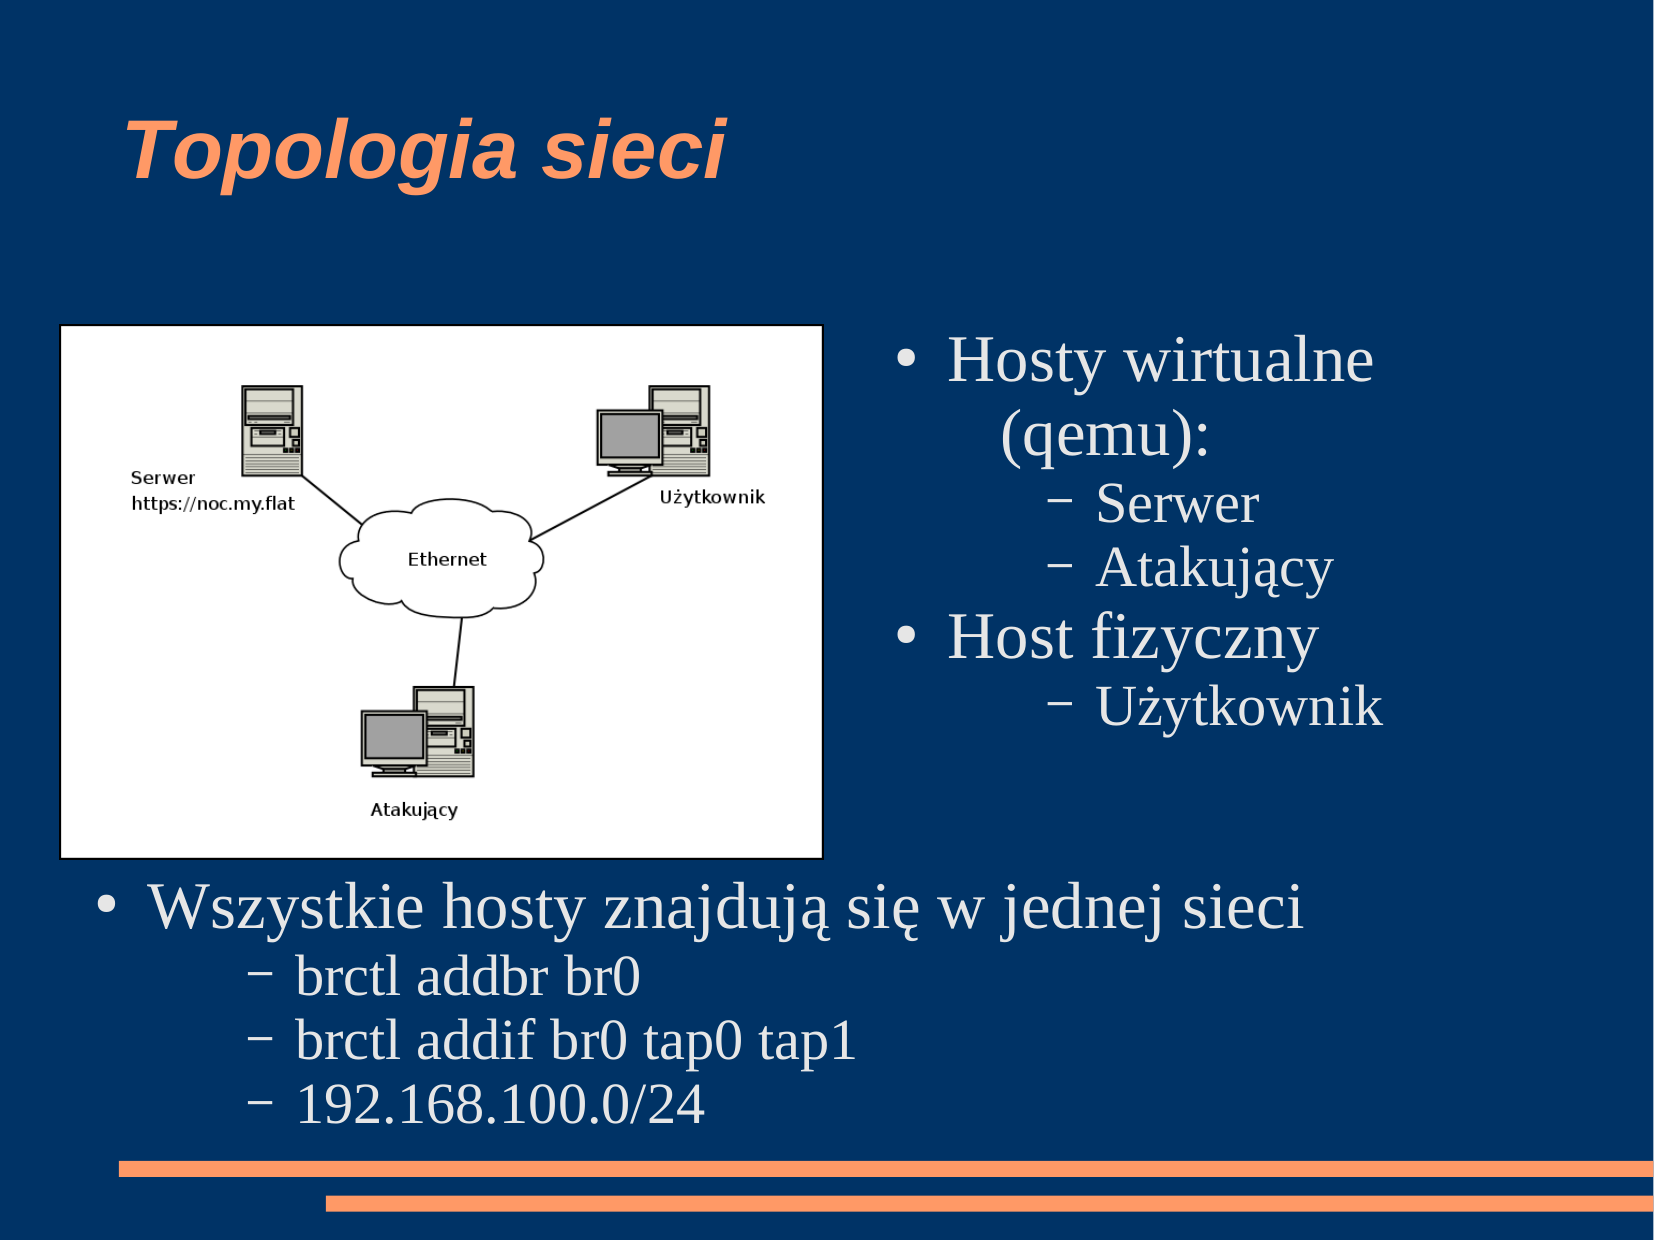

# Topologia sieci
Hosty wirtualne (qemu):
Serwer
Atakujący
Host fizyczny
Użytkownik
Wszystkie hosty znajdują się w jednej sieci
brctl addbr br0
brctl addif br0 tap0 tap1
192.168.100.0/24